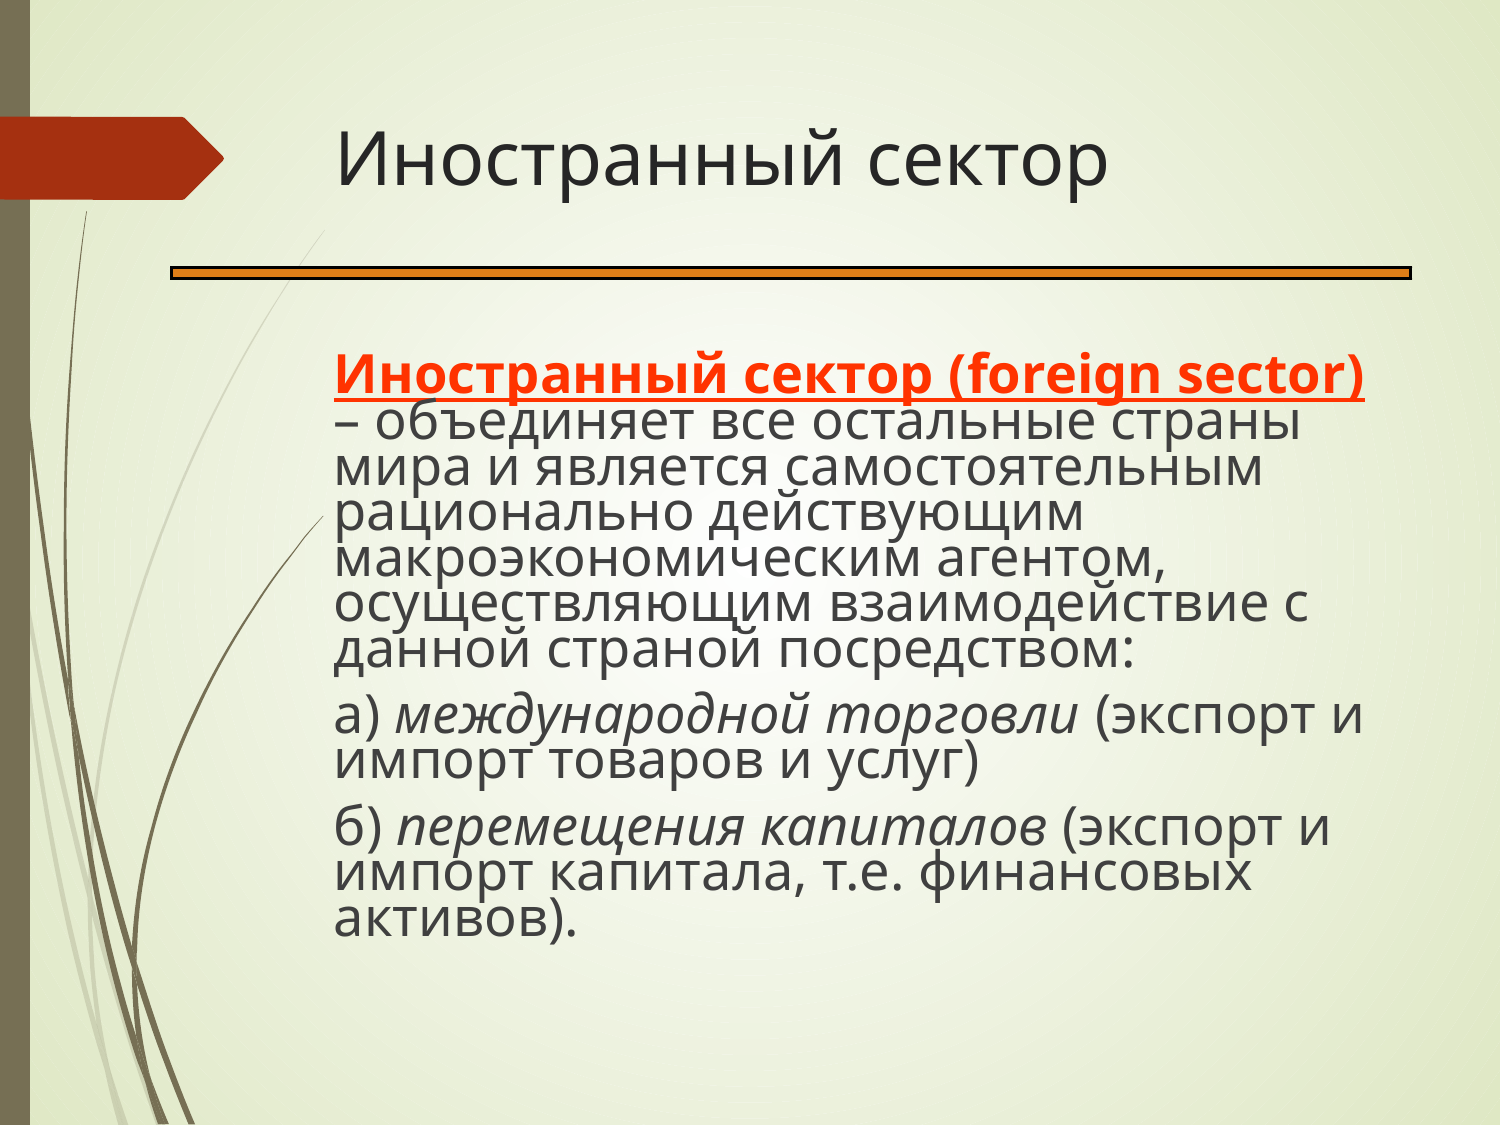

# Иностранный сектор
Иностранный сектор (foreign sector) – объединяет все остальные страны мира и является самостоятельным рационально действующим макроэкономическим агентом, осуществляющим взаимодействие с данной страной посредством:
а) международной торговли (экспорт и импорт товаров и услуг)
б) перемещения капиталов (экспорт и импорт капитала, т.е. финансовых активов).